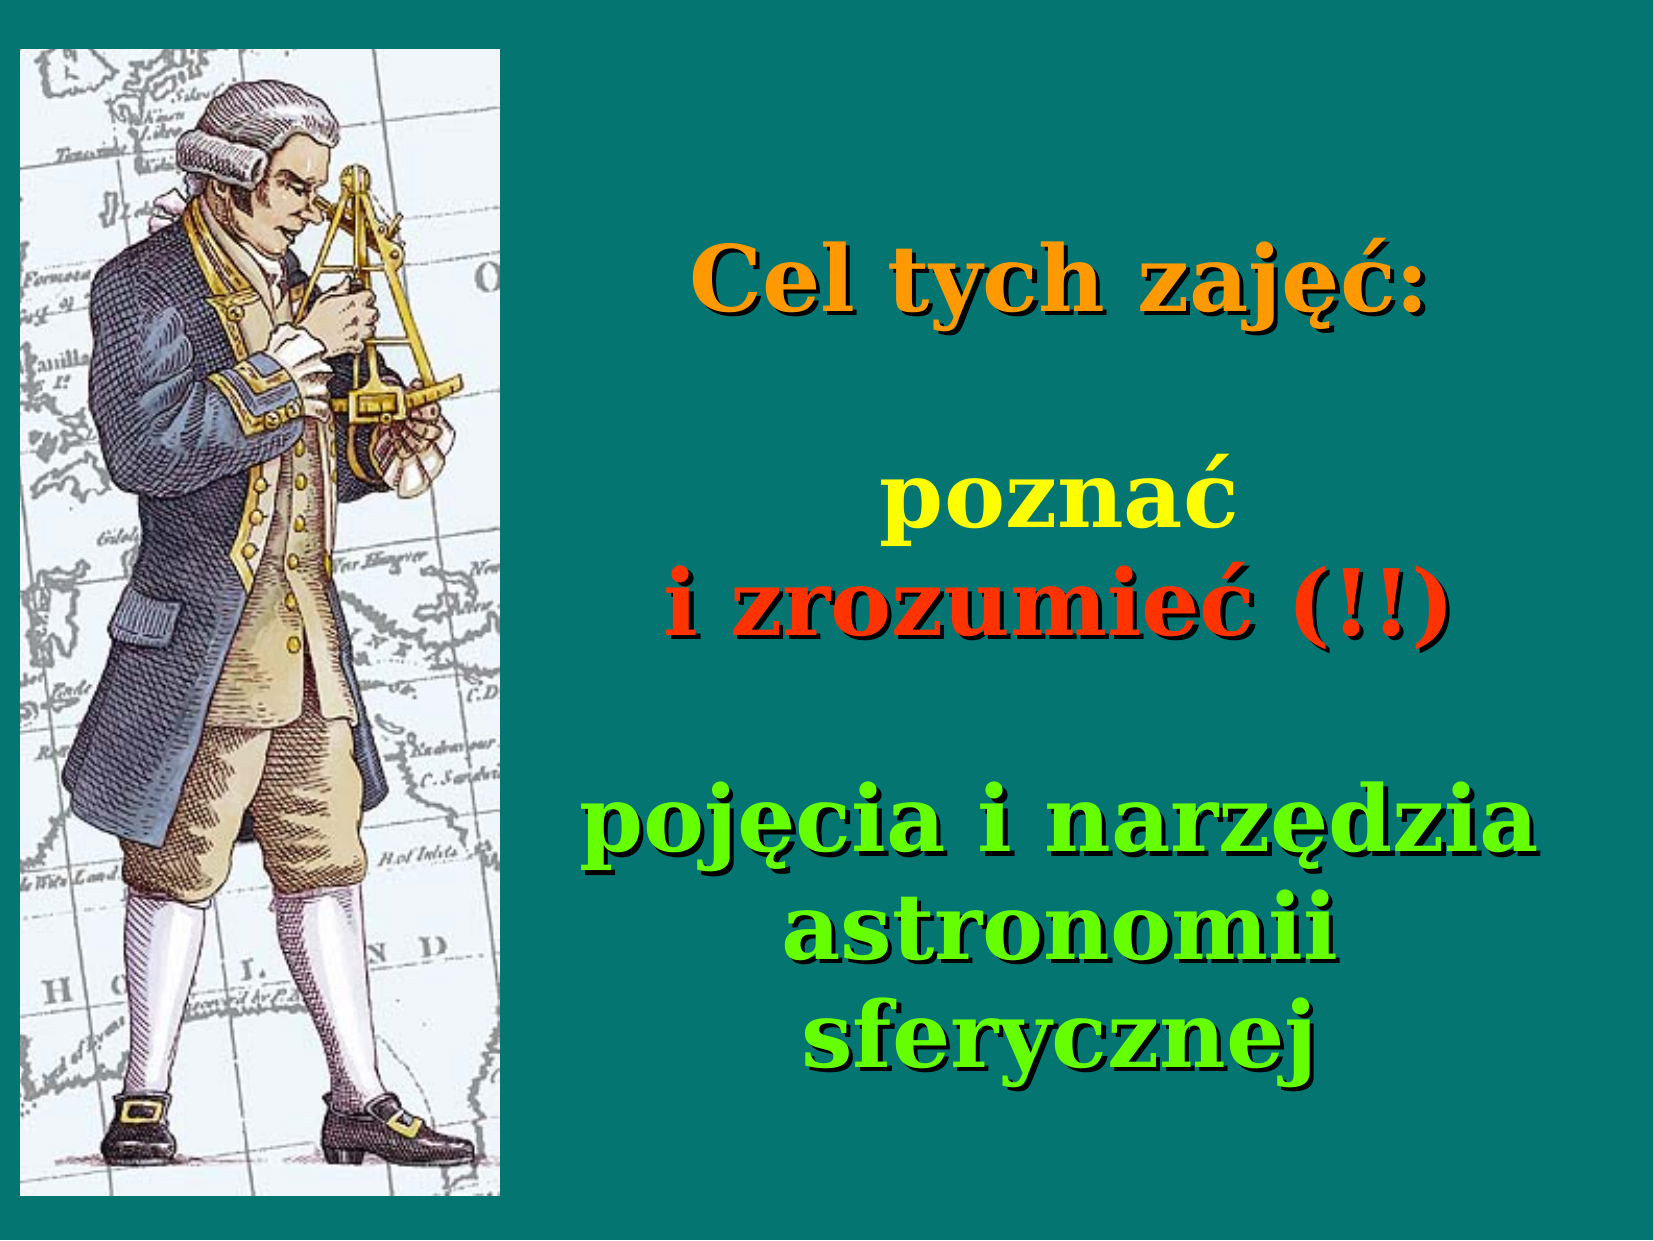

# Cel tych zajęć: poznać i zrozumieć (!!) pojęcia i narzędzia astronomii sferycznej